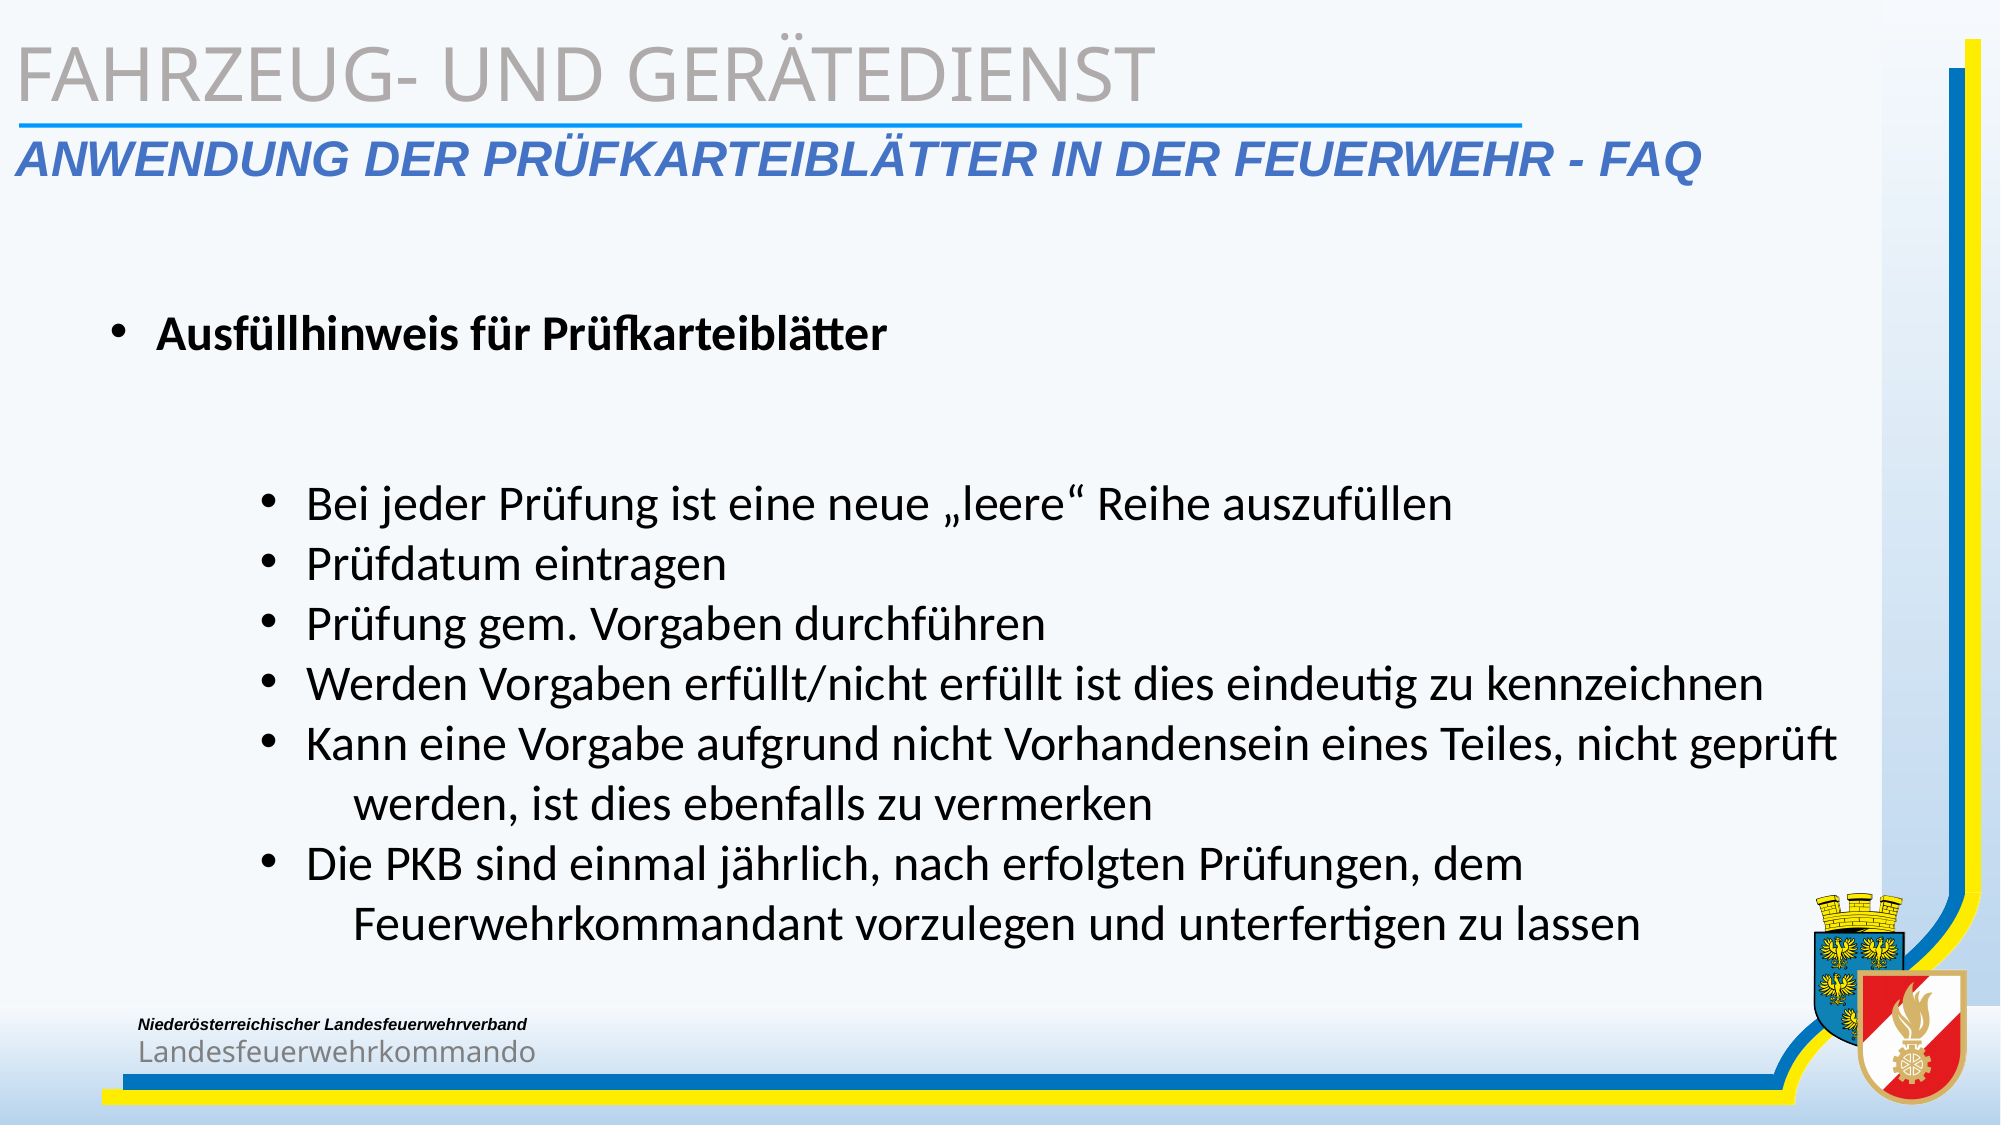

FAHRZEUG- UND GERÄTEDIENST
ANWENDUNG DER PRÜFKARTEIBLÄTTER IN DER FEUERWEHR - FAQ
Ausfüllhinweis für Prüfkarteiblätter
Bei jeder Prüfung ist eine neue „leere“ Reihe auszufüllen
Prüfdatum eintragen
Prüfung gem. Vorgaben durchführen
Werden Vorgaben erfüllt/nicht erfüllt ist dies eindeutig zu kennzeichnen
Kann eine Vorgabe aufgrund nicht Vorhandensein eines Teiles, nicht geprüft werden, ist dies ebenfalls zu vermerken
Die PKB sind einmal jährlich, nach erfolgten Prüfungen, dem Feuerwehrkommandant vorzulegen und unterfertigen zu lassen